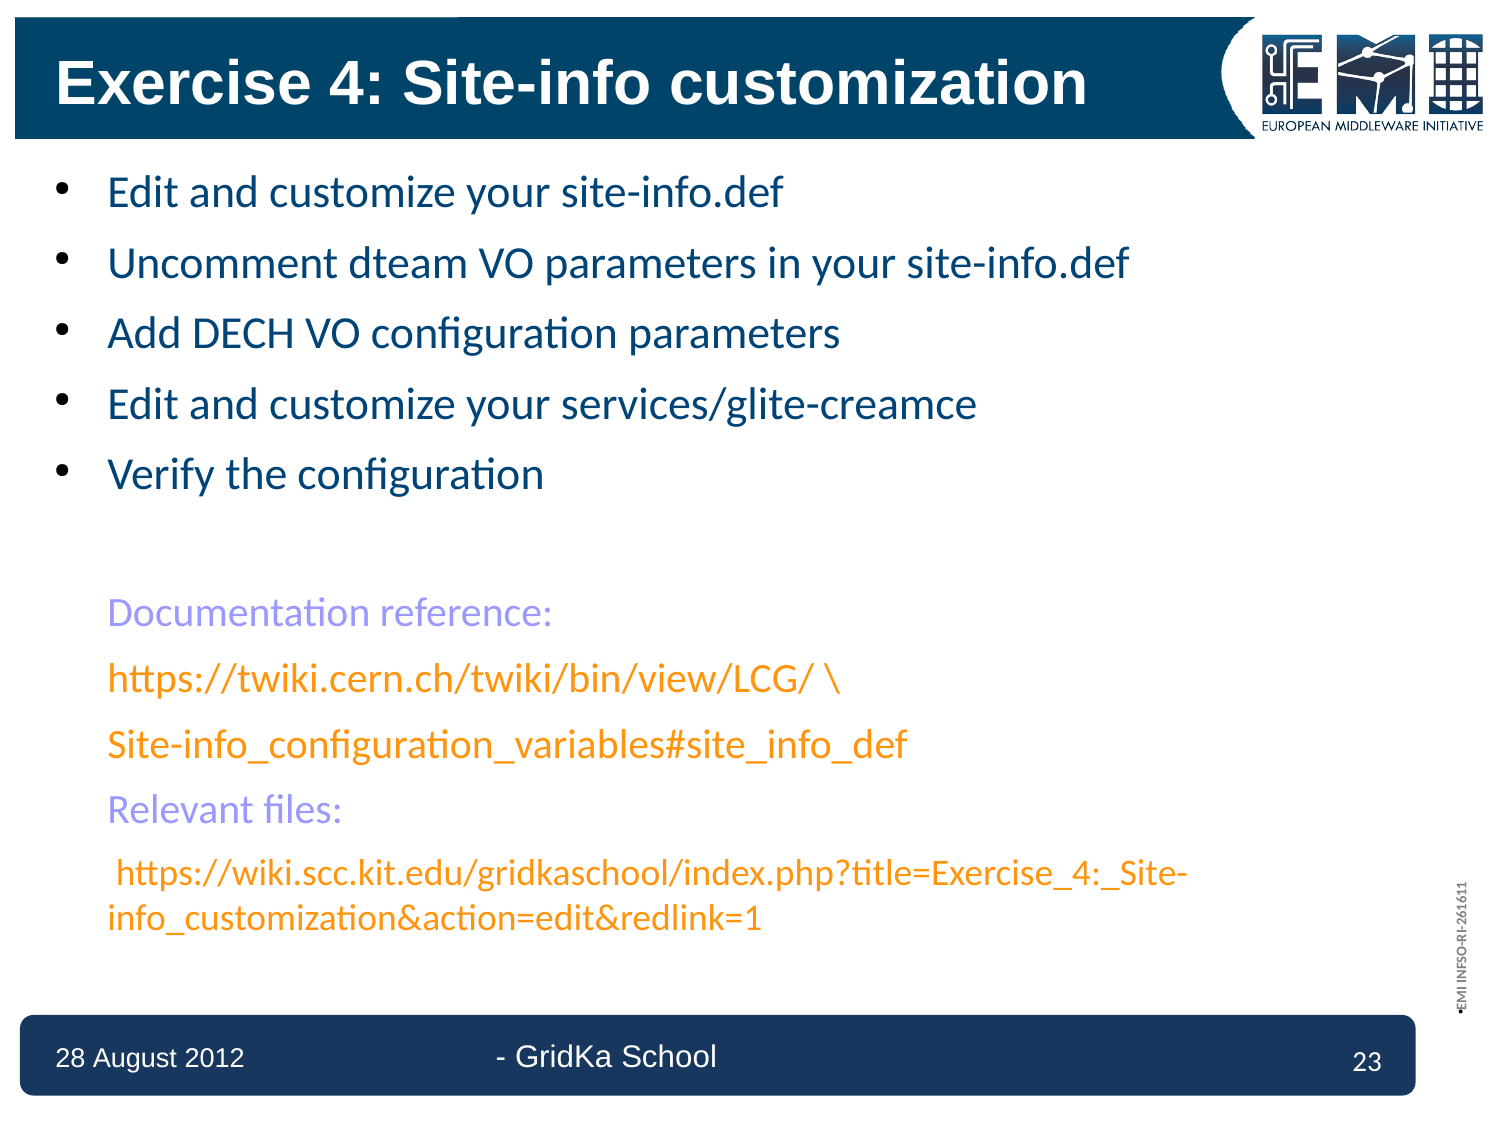

Exercise 4: Site-info customization
# Edit and customize your site-info.def
Uncomment dteam VO parameters in your site-info.def
Add DECH VO configuration parameters
Edit and customize your services/glite-creamce
Verify the configuration
Documentation reference:
https://twiki.cern.ch/twiki/bin/view/LCG/ \
Site-info_configuration_variables#site_info_def
Relevant files:
 https://wiki.scc.kit.edu/gridkaschool/index.php?title=Exercise_4:_Site-info_customization&action=edit&redlink=1
GridKa School
23